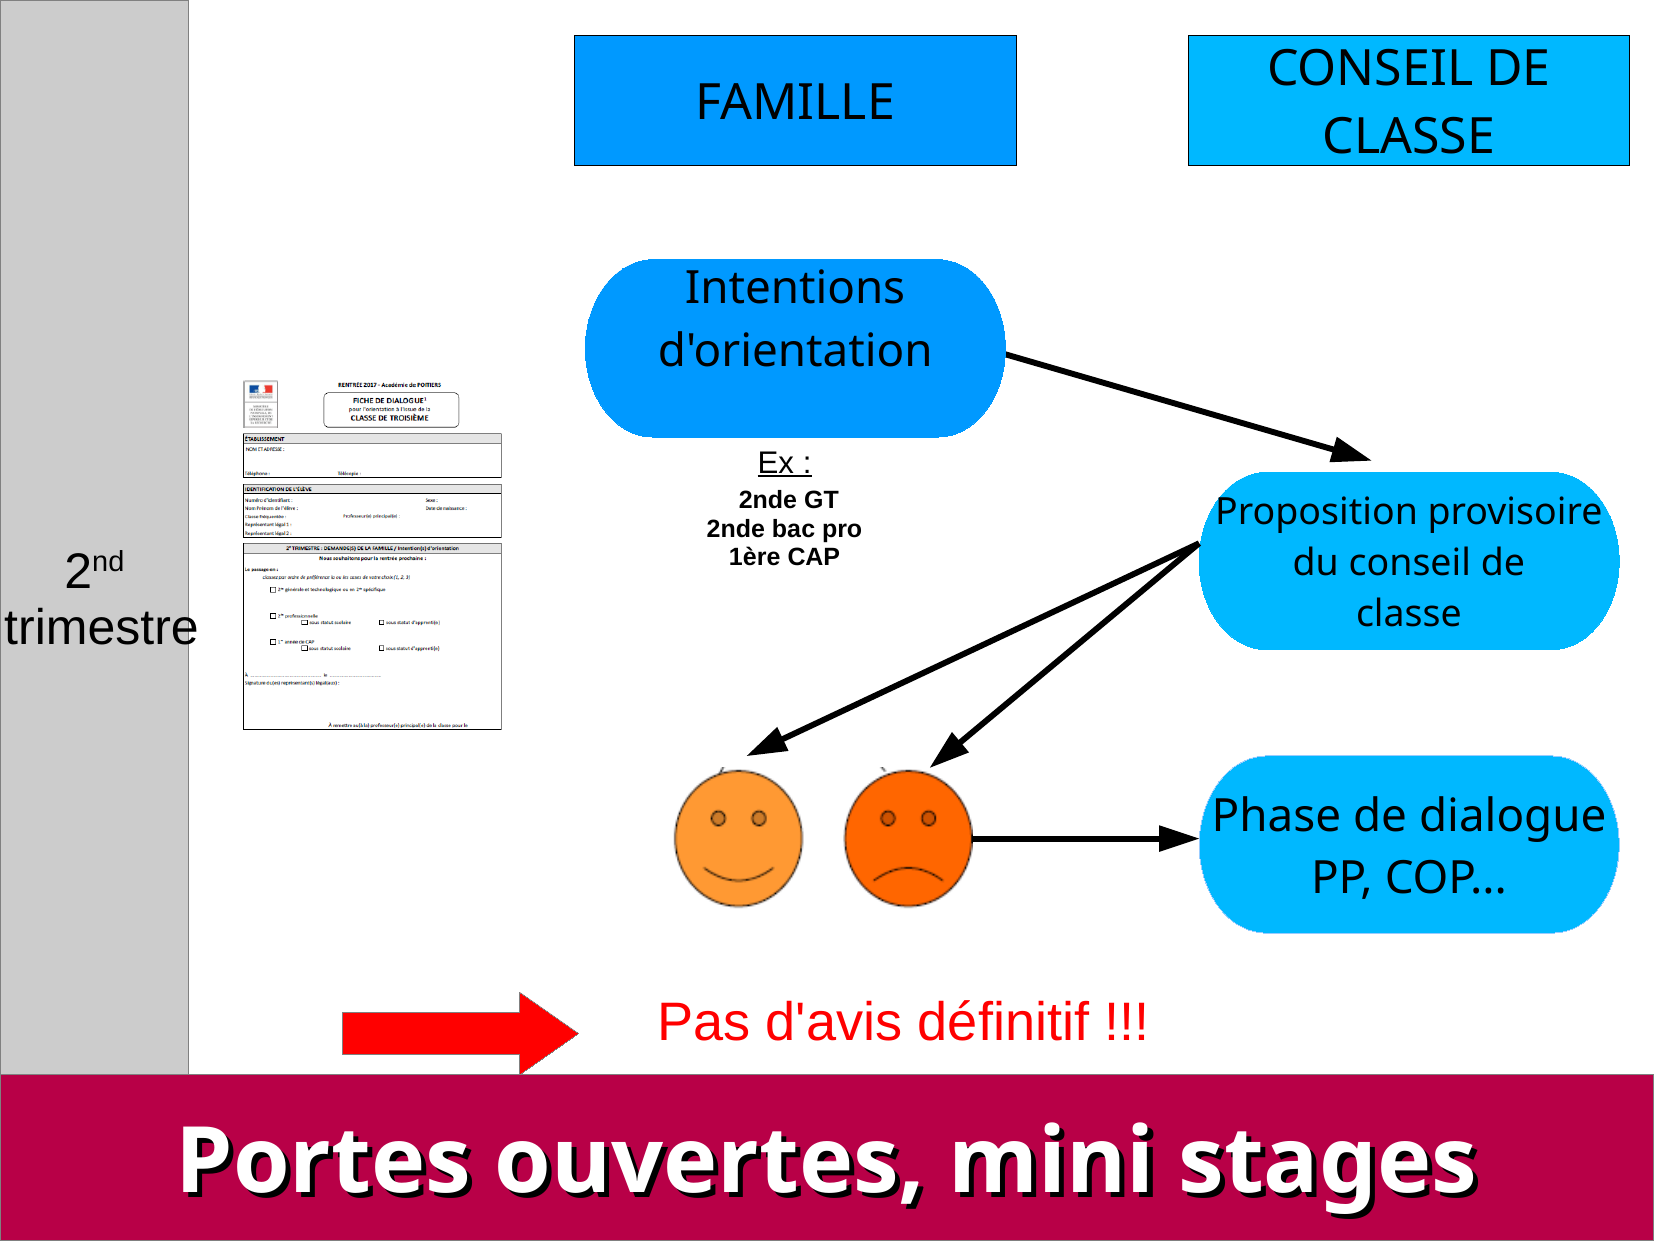

2nd
 trimestre
FAMILLE
CONSEIL DE
CLASSE
Intentions
d'orientation
Ex :
 2nde GT
2nde bac pro
1ère CAP
Proposition provisoire
du conseil de
classe
Phase de dialogue
PP, COP...
Pas d'avis définitif !!!
Portes ouvertes, mini stages